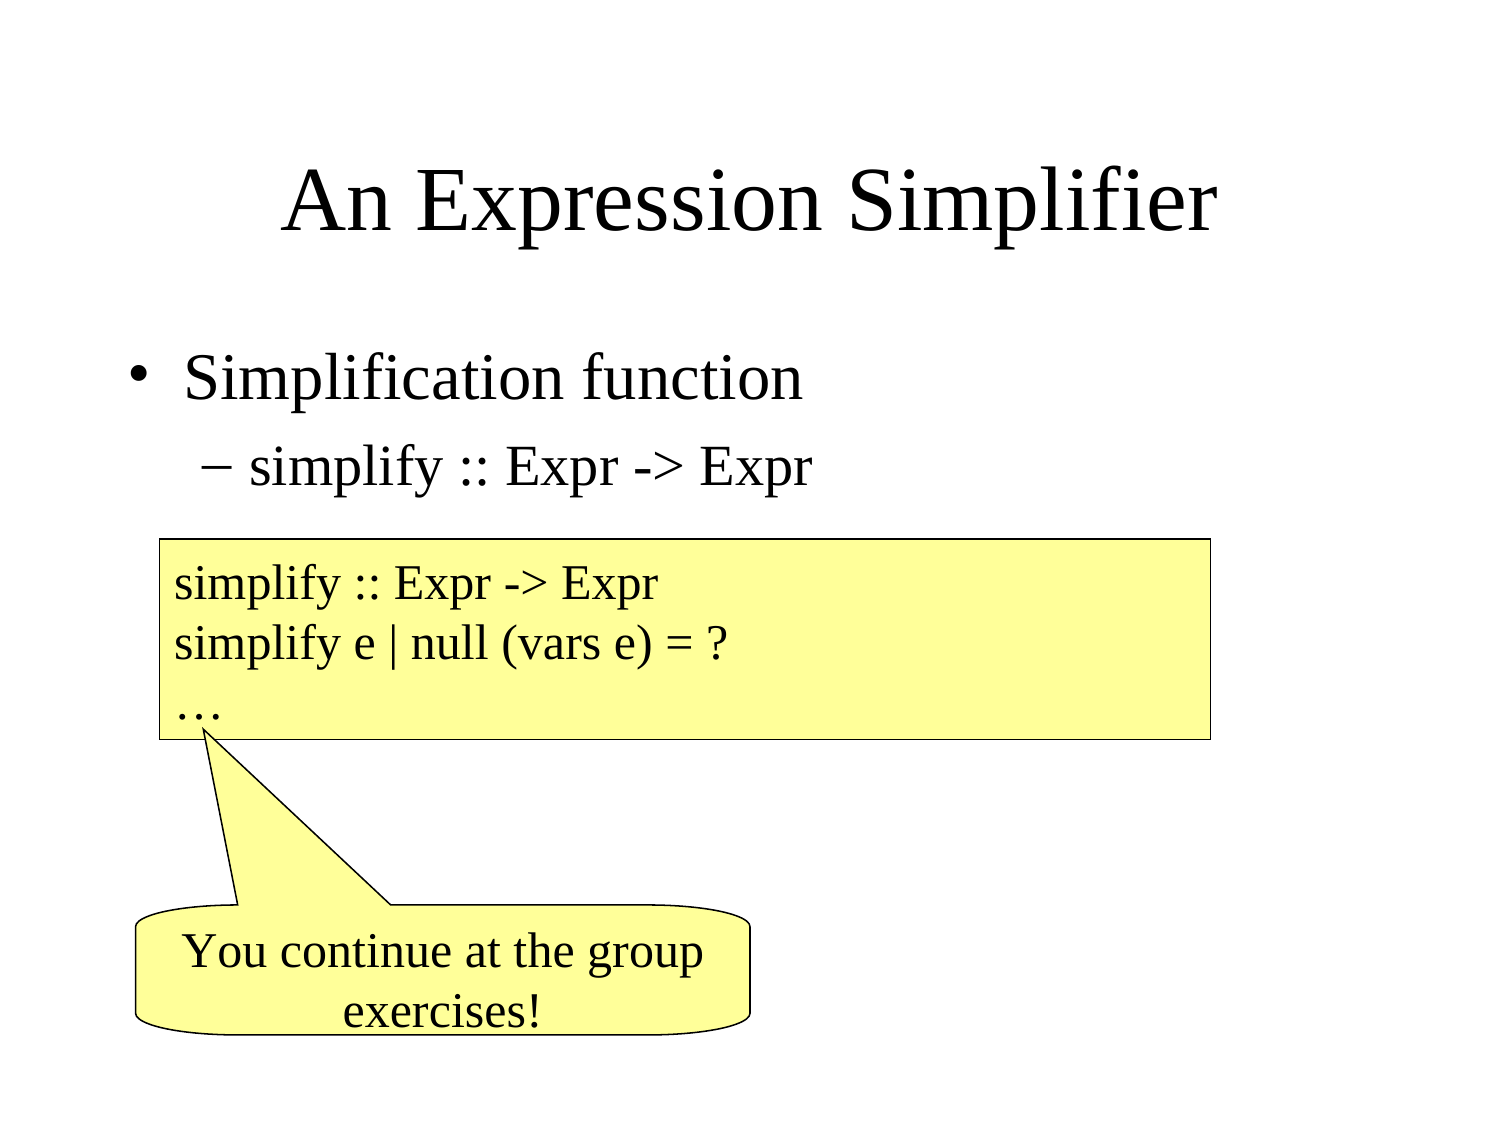

# An Expression Simplifier
Simplification function
simplify :: Expr -> Expr
simplify :: Expr -> Expr
simplify e | null (vars e) = ?
…
You continue at the group exercises!